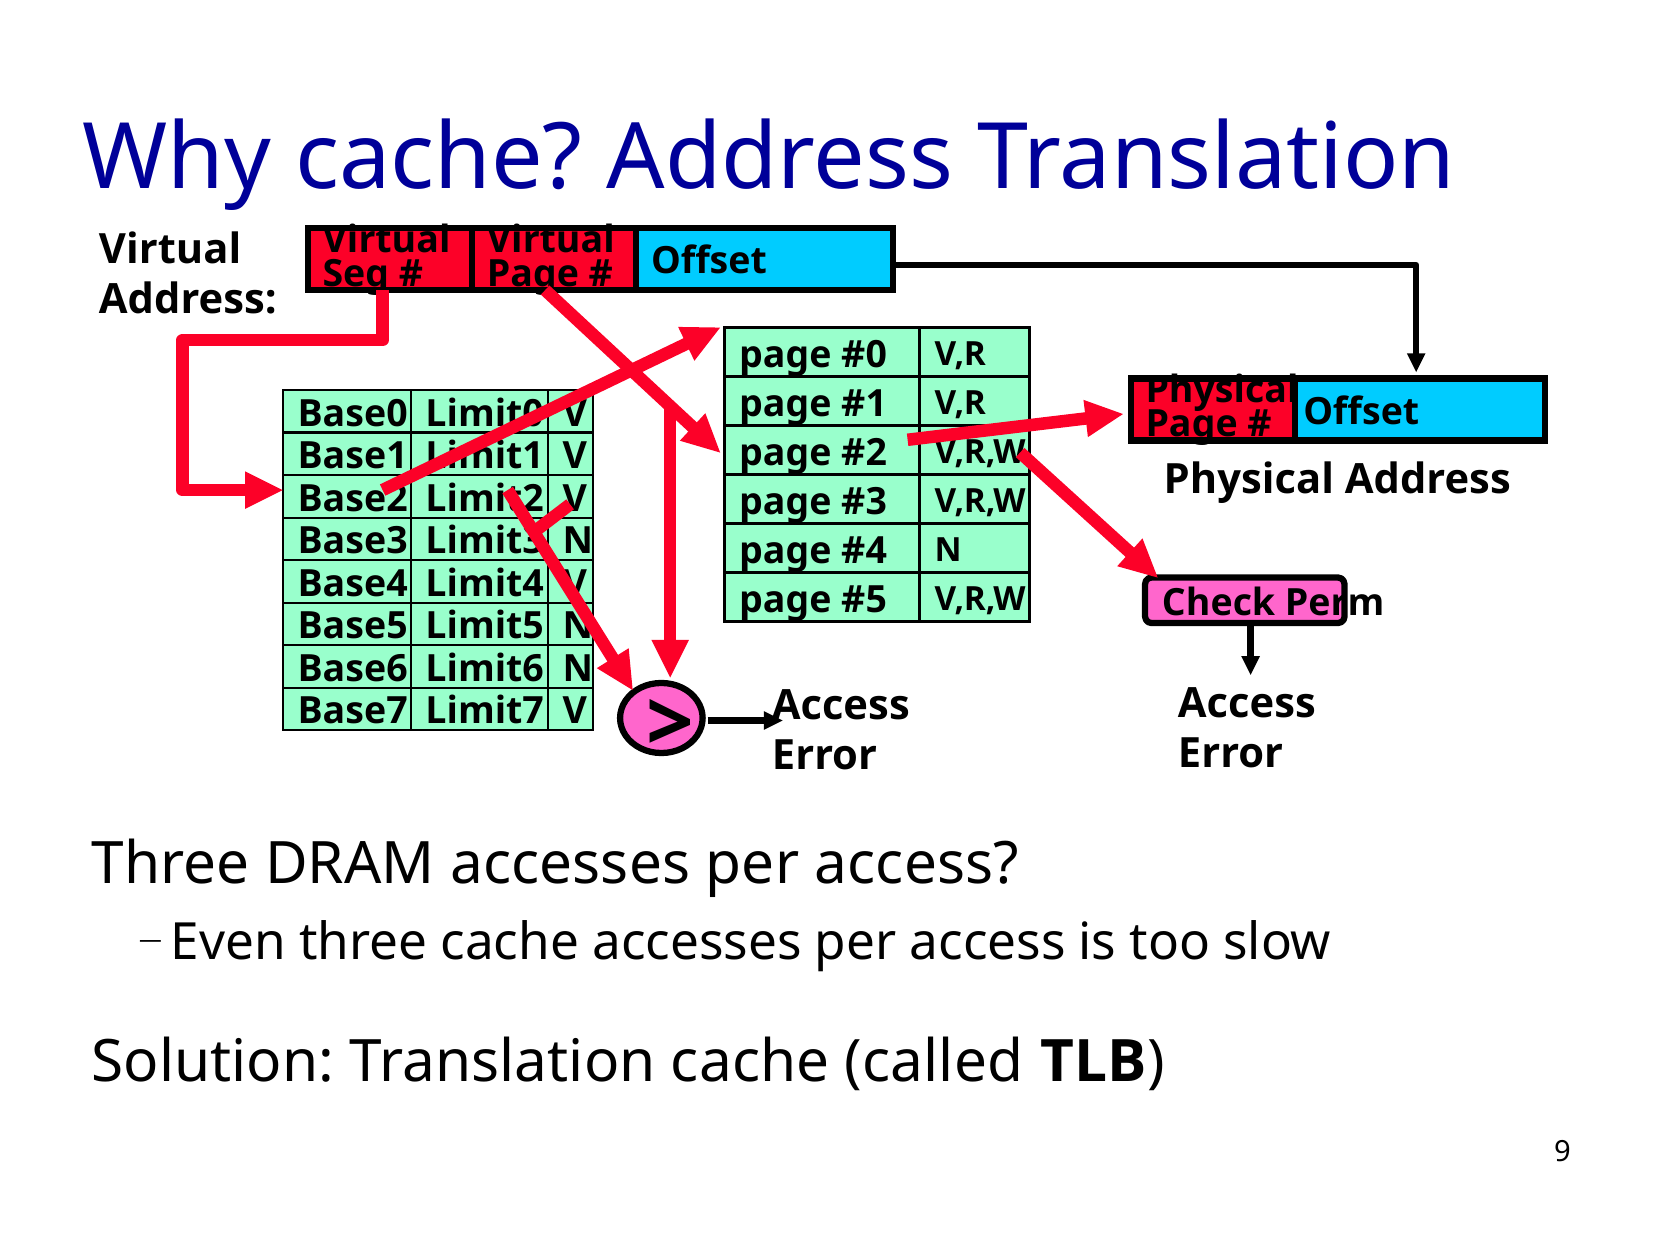

# Why cache? Address Translation
Virtual
Address:
Virtual
Seg #
Virtual
Page #
Offset
Offset
Physical Address
page #0
V,R
page #1
V,R
page #2
V,R,W
page #3
V,R,W
page #4
N
page #5
V,R,W
Physical
Page #
Base0
Limit0
V
Base1
Limit1
V
Base2
Limit2
V
Base3
Limit3
N
Base4
Limit4
V
Base5
Limit5
N
Base6
Limit6
N
Base7
Limit7
V
Access
Error
>
Check Perm
Access
Error
Three DRAM accesses per access?
Even three cache accesses per access is too slow
Solution: Translation cache (called TLB)
9